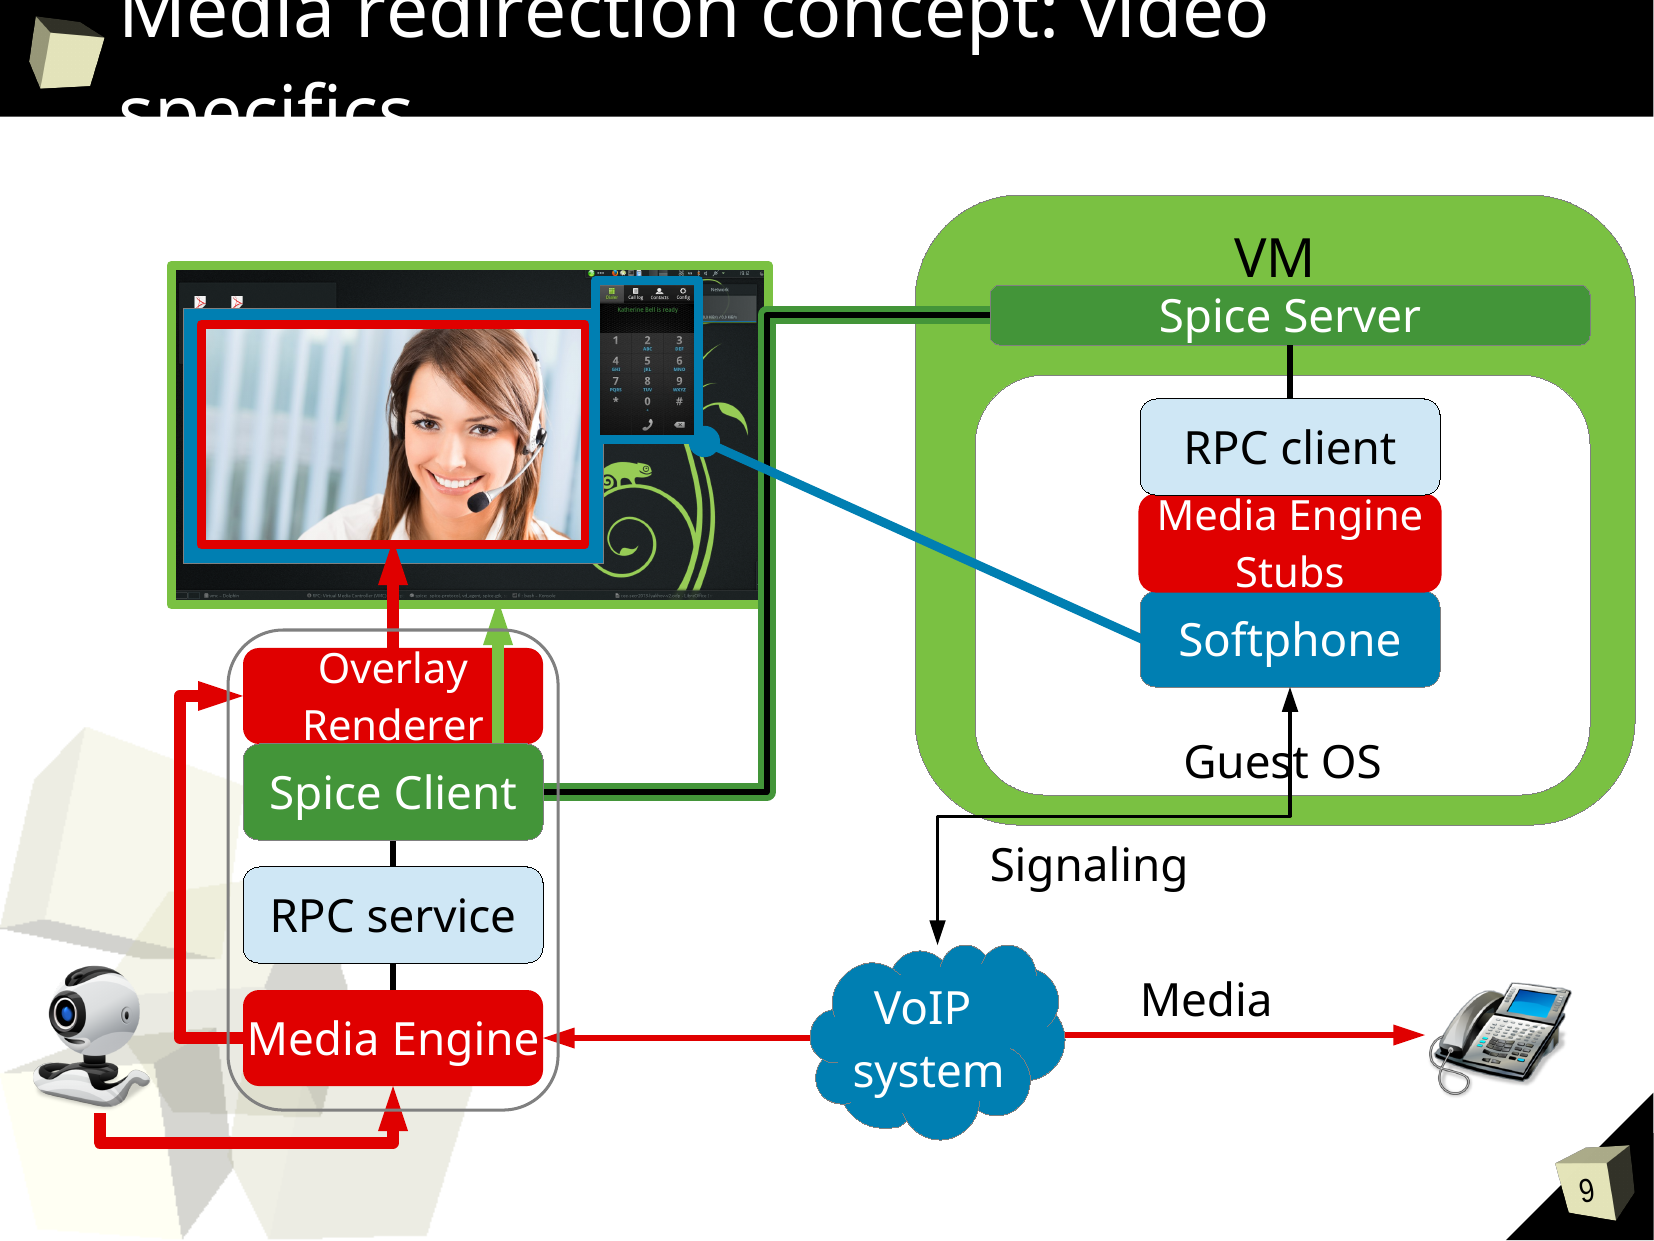

# Media redirection concept: video specifics
VM
Spice Server
Guest OS
RPC client
Media Engine
Stubs
Softphone
Overlay
Renderer
Spice Client
Signaling
RPC service
VoIP
system
Media
Media Engine